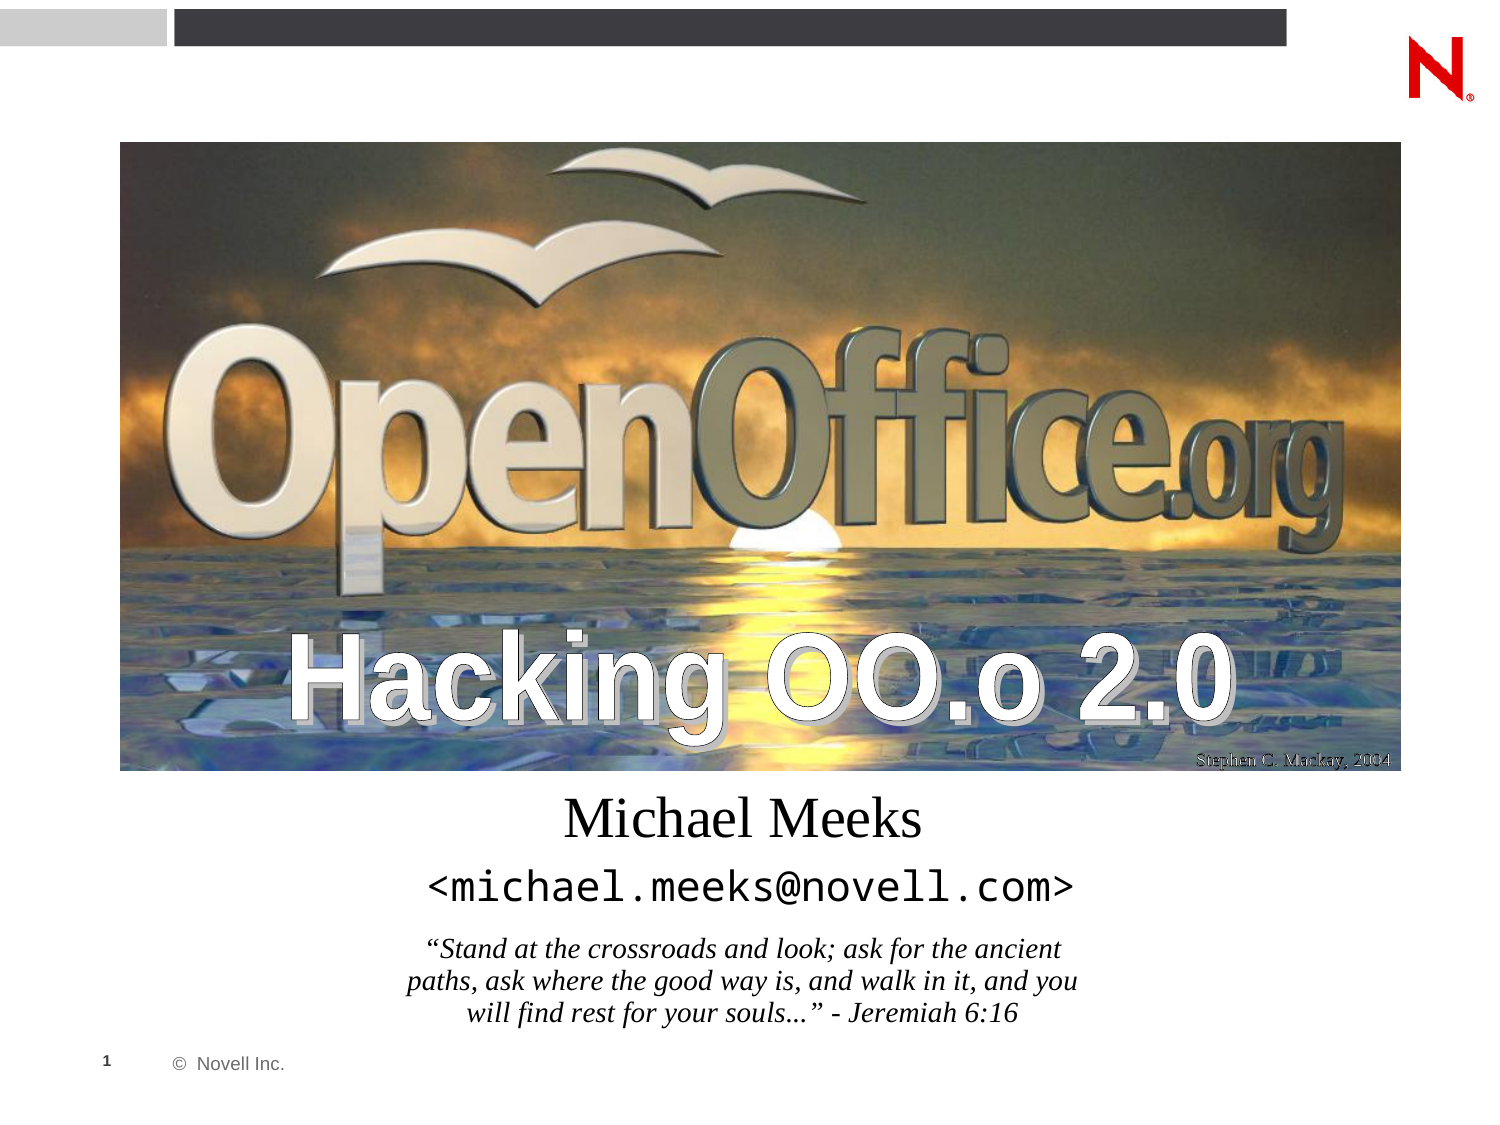

Hacking OO.o 2.0
Michael Meeks
<michael.meeks@novell.com>
“Stand at the crossroads and look; ask for the ancient paths, ask where the good way is, and walk in it, and you will find rest for your souls...” - Jeremiah 6:16
Stephen C. Mackay, 2004